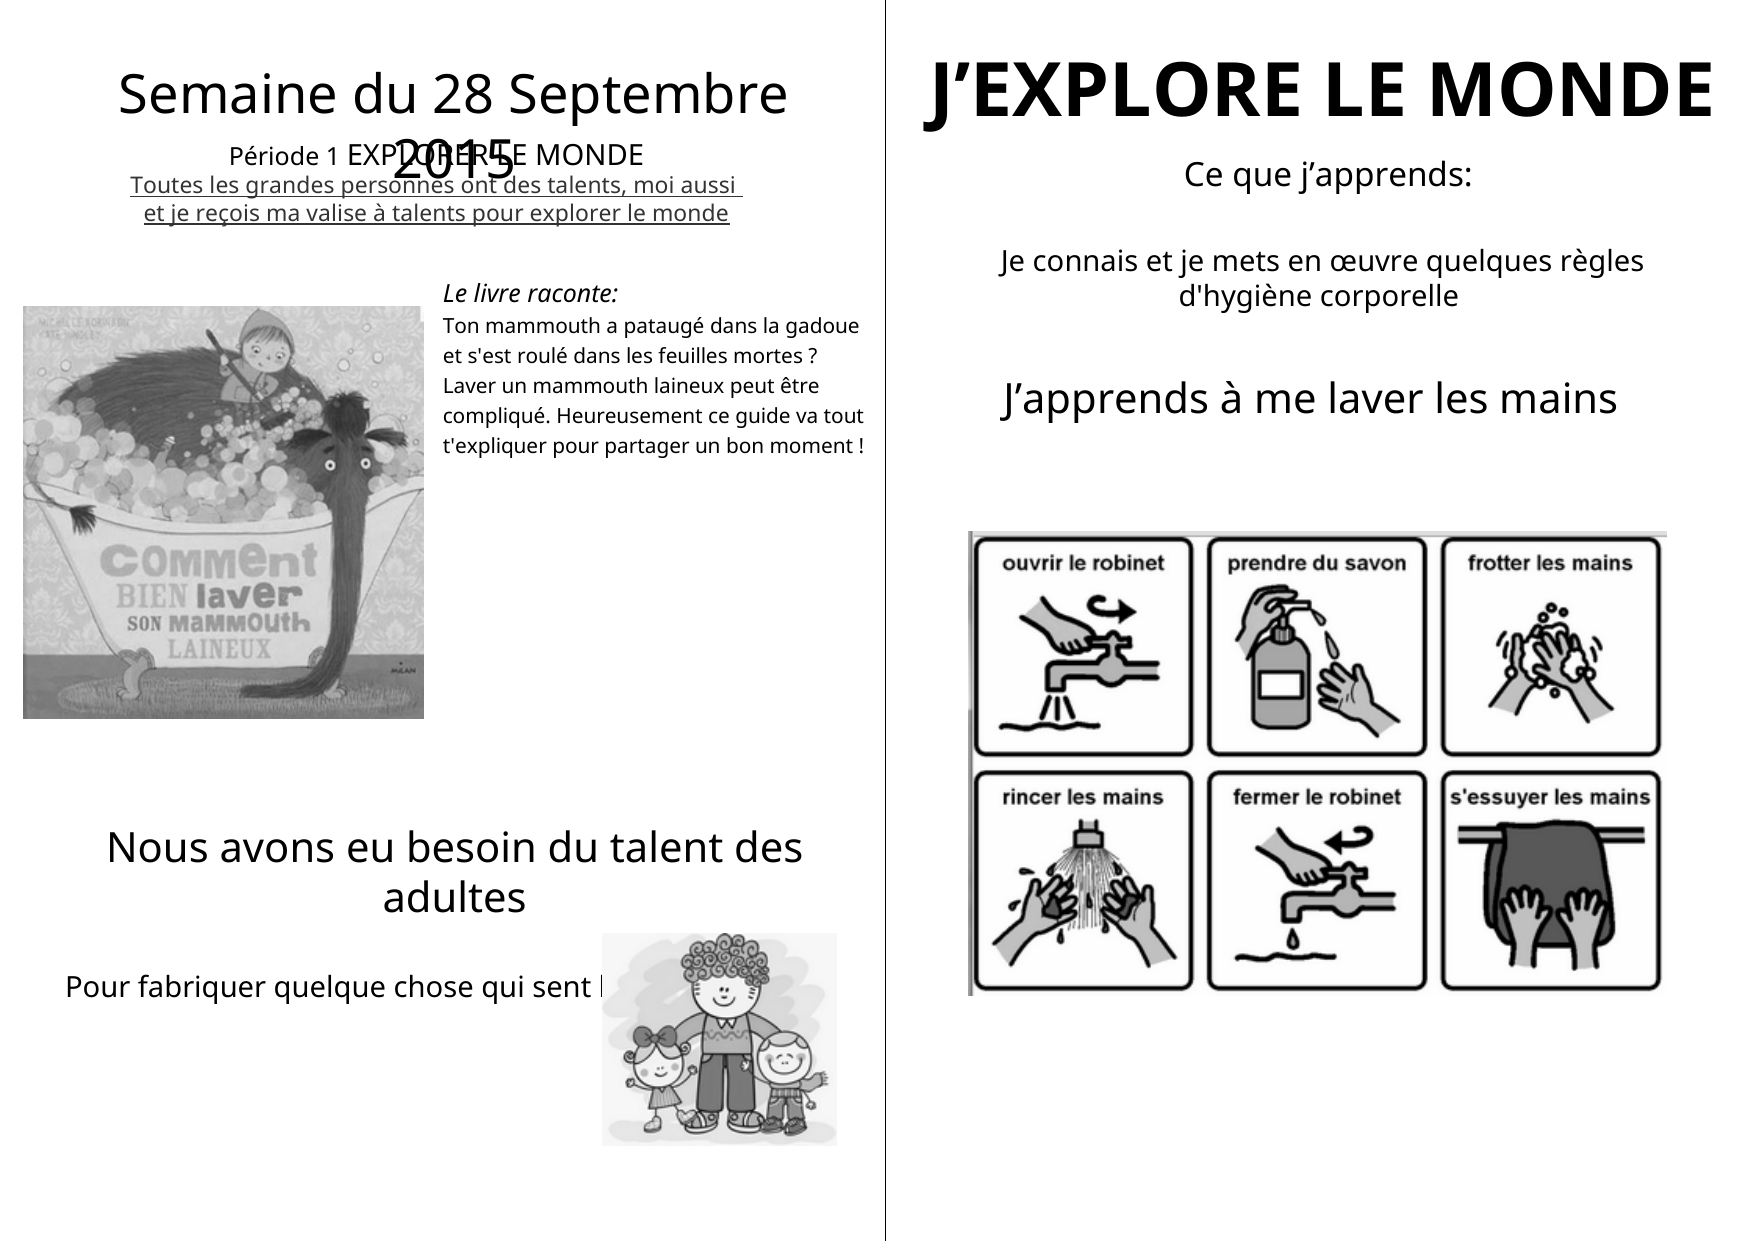

J’EXPLORE LE MONDE
Semaine du 28 Septembre 2015
Période 1 EXPLORER LE MONDE
Toutes les grandes personnes ont des talents, moi aussi
et je reçois ma valise à talents pour explorer le monde
Ce que j’apprends:
Je connais et je mets en œuvre quelques règles d'hygiène corporelle
Le livre raconte:
Ton mammouth a pataugé dans la gadoue et s'est roulé dans les feuilles mortes ? Laver un mammouth laineux peut être compliqué. Heureusement ce guide va tout t'expliquer pour partager un bon moment !
J’apprends à me laver les mains
Nous avons eu besoin du talent des adultes
Pour fabriquer quelque chose qui sent bon